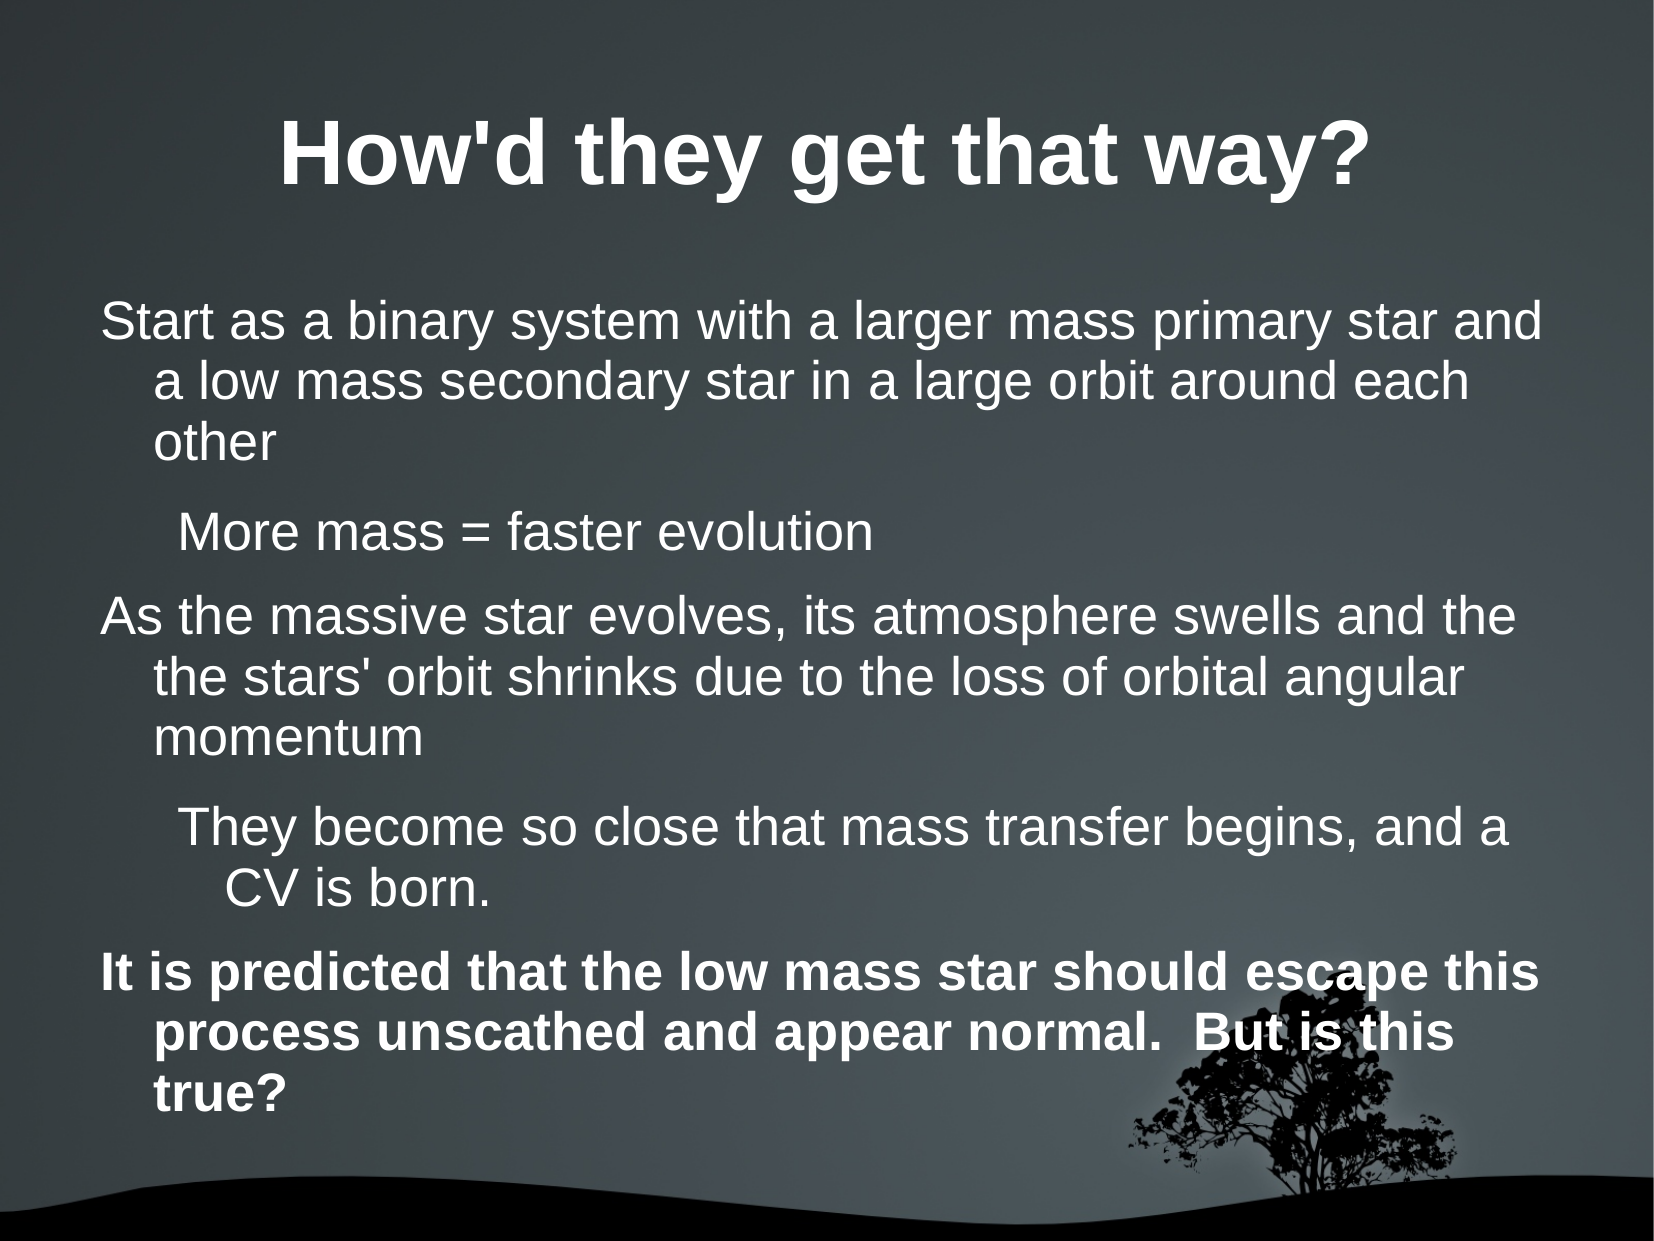

# How'd they get that way?
Start as a binary system with a larger mass primary star and a low mass secondary star in a large orbit around each other
More mass = faster evolution
As the massive star evolves, its atmosphere swells and the the stars' orbit shrinks due to the loss of orbital angular momentum
They become so close that mass transfer begins, and a CV is born.
It is predicted that the low mass star should escape this process unscathed and appear normal. But is this true?